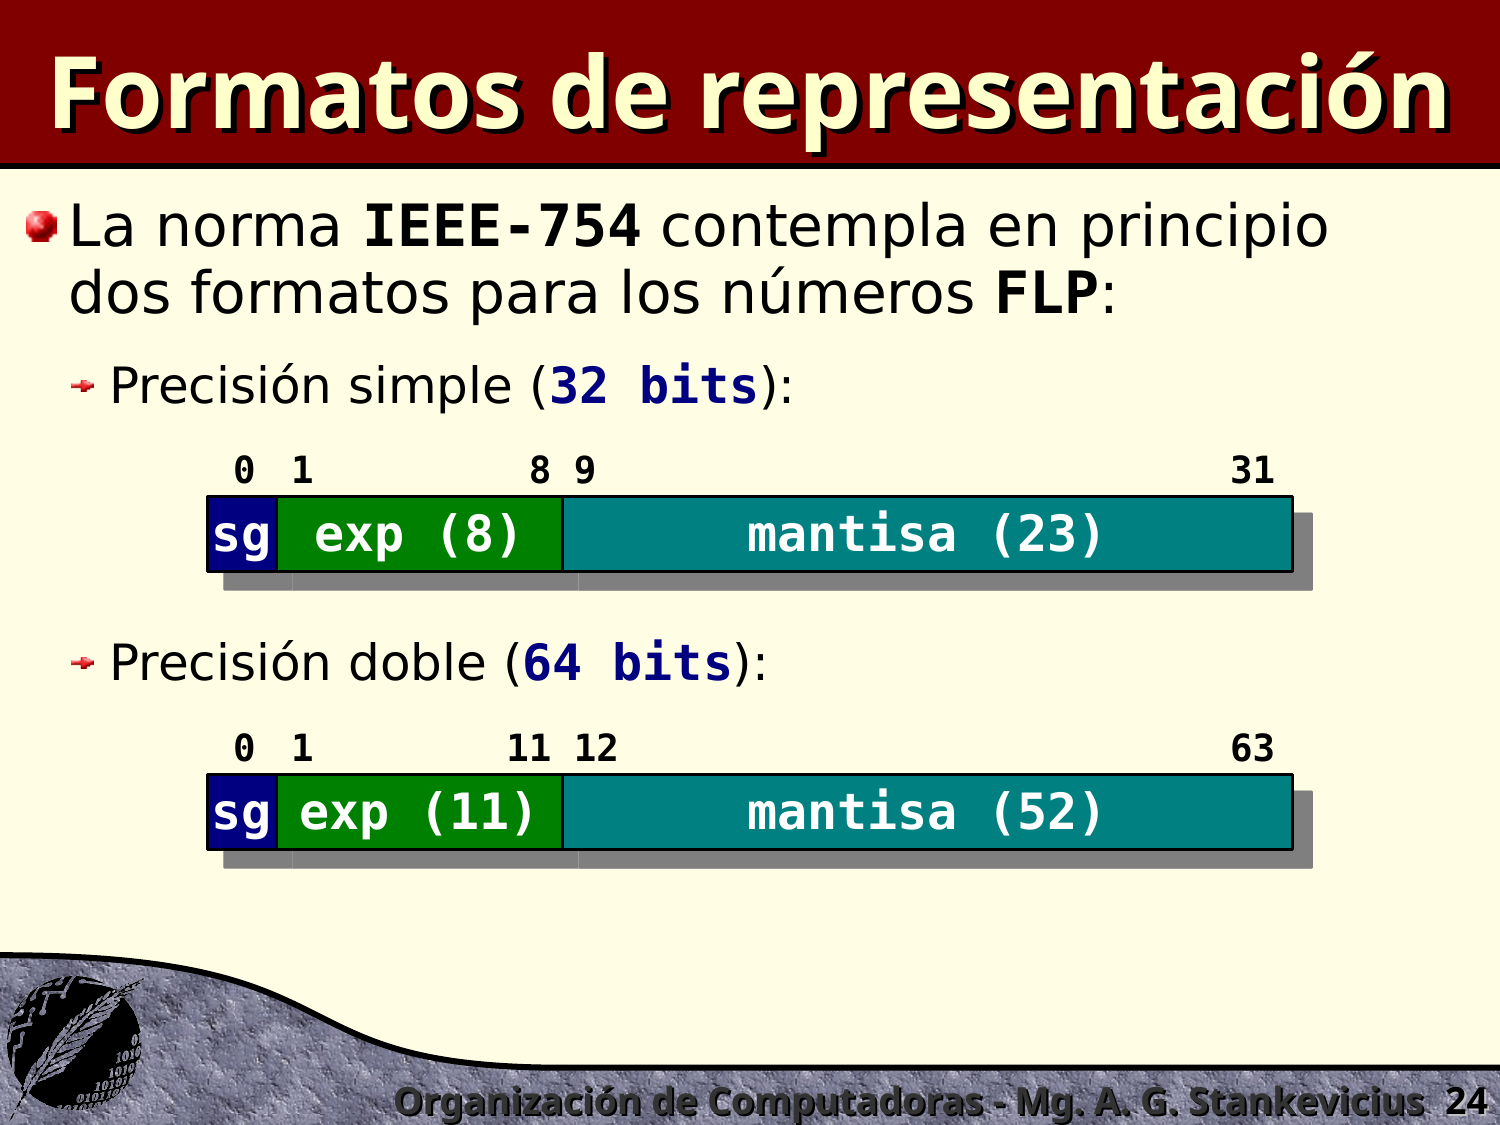

# Formatos de representación
La norma IEEE-754 contempla en principio
dos formatos para los números FLP:
Precisión simple (32 bits):
Precisión doble (64 bits):
0 1 8 9 31
sg
exp (8)
mantisa (23)
0 1 11 12 63
sg
exp (11)
mantisa (52)
24